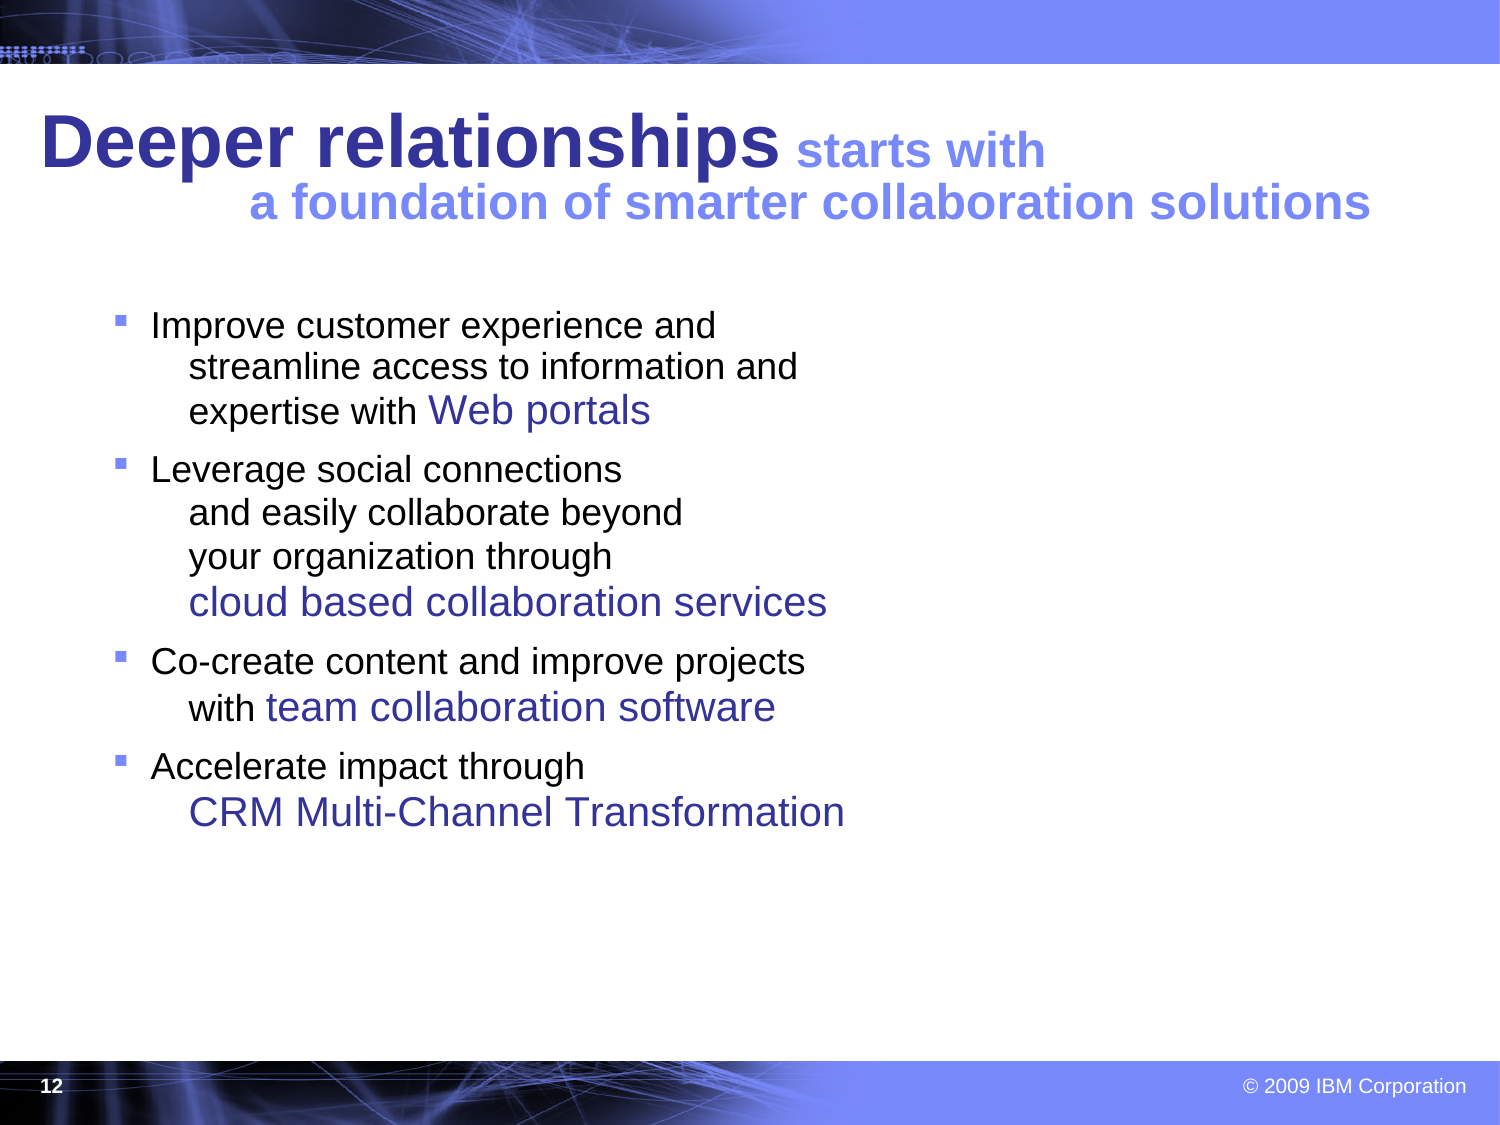

# Deeper relationships starts with a foundation of smarter collaboration solutions
Improve customer experience and streamline access to information and expertise with Web portals
Leverage social connections
and easily collaborate beyond
your organization through
cloud based collaboration services
Co-create content and improve projects with team collaboration software
Accelerate impact through
CRM Multi-Channel Transformation
DEEPER
RELATIONSHIPS
REDUCE
COSTS
WORKFORCE
PRODUCTIVITY
INNOVATION
12